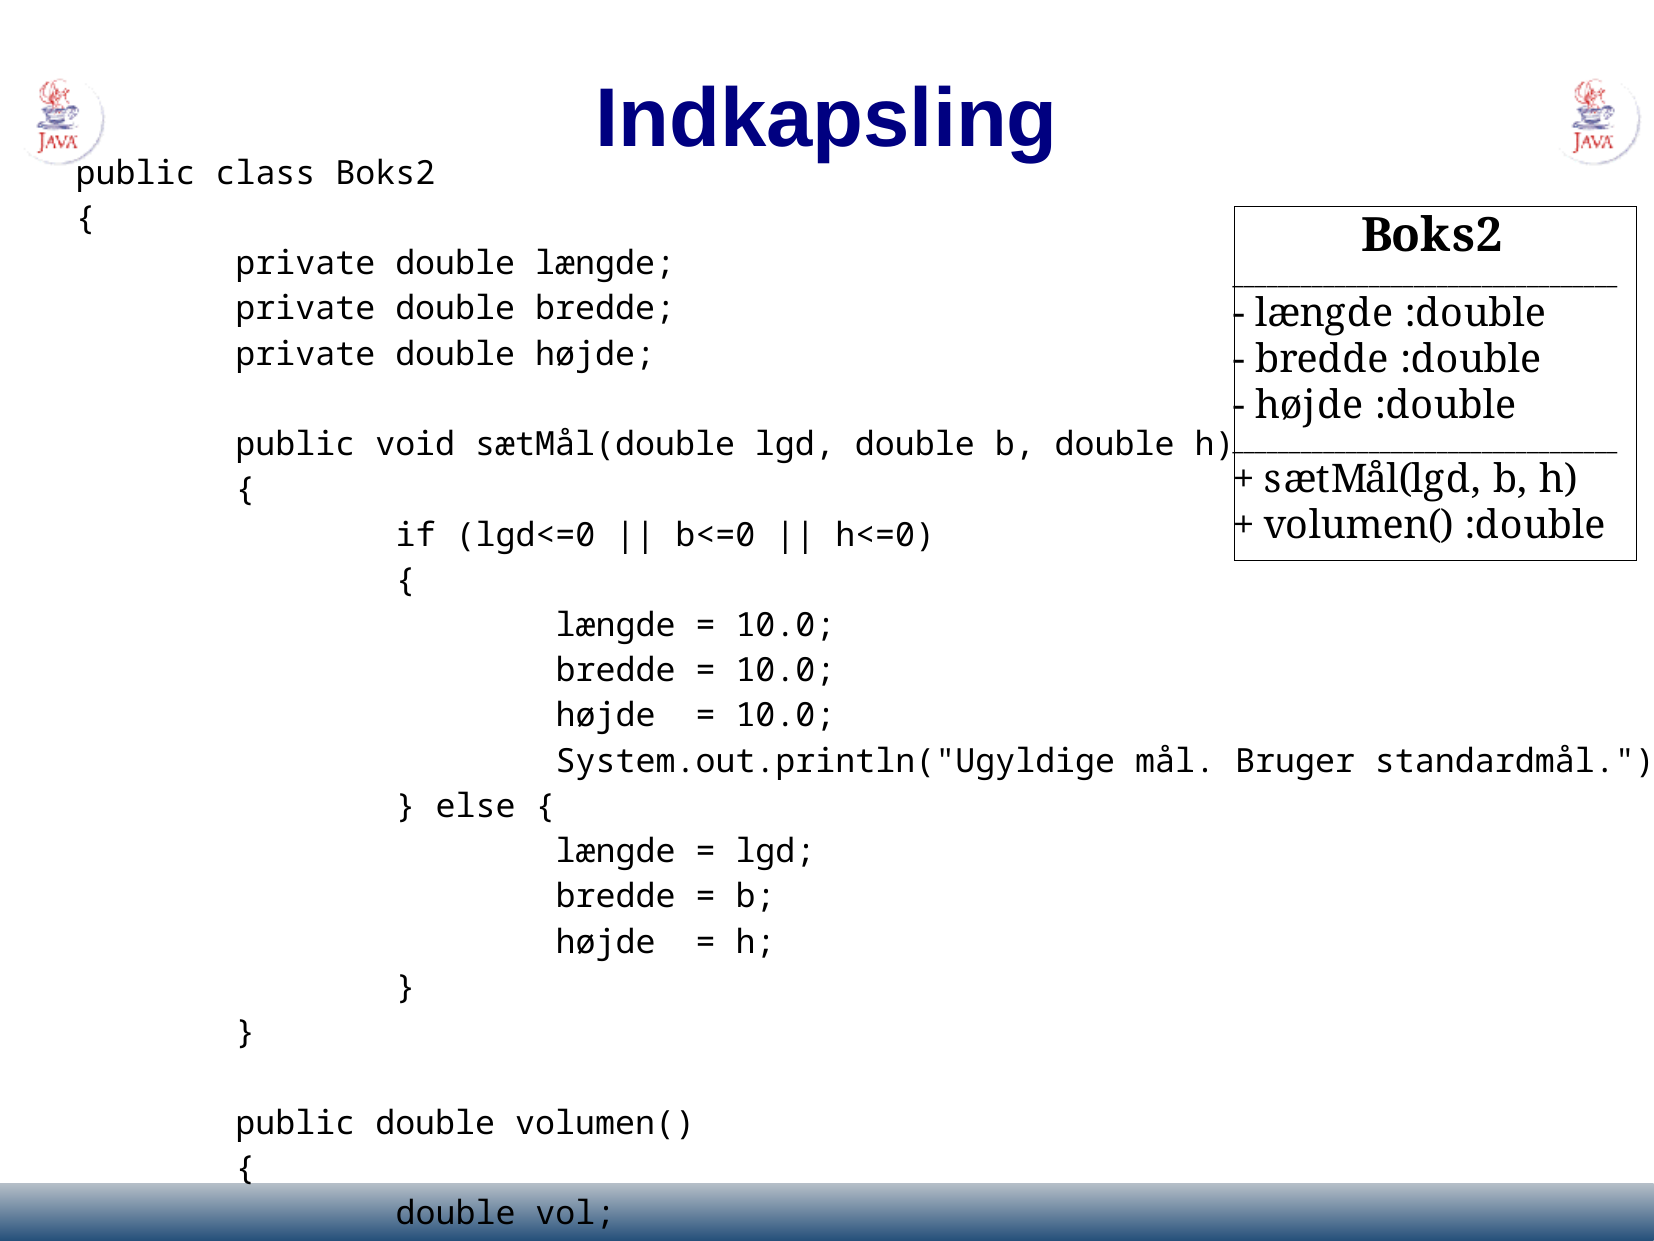

# Indkapsling
public class Boks2
{
 private double længde;
 private double bredde;
 private double højde;
 public void sætMål(double lgd, double b, double h)
 {
 if (lgd<=0 || b<=0 || h<=0)
 {
 længde = 10.0;
 bredde = 10.0;
 højde = 10.0;
 System.out.println("Ugyldige mål. Bruger standardmål.");
 } else {
 længde = lgd;
 bredde = b;
 højde = h;
 }
 }
 public double volumen()
 {
 double vol;
 vol = længde*bredde*højde;
 return vol;
 }
}